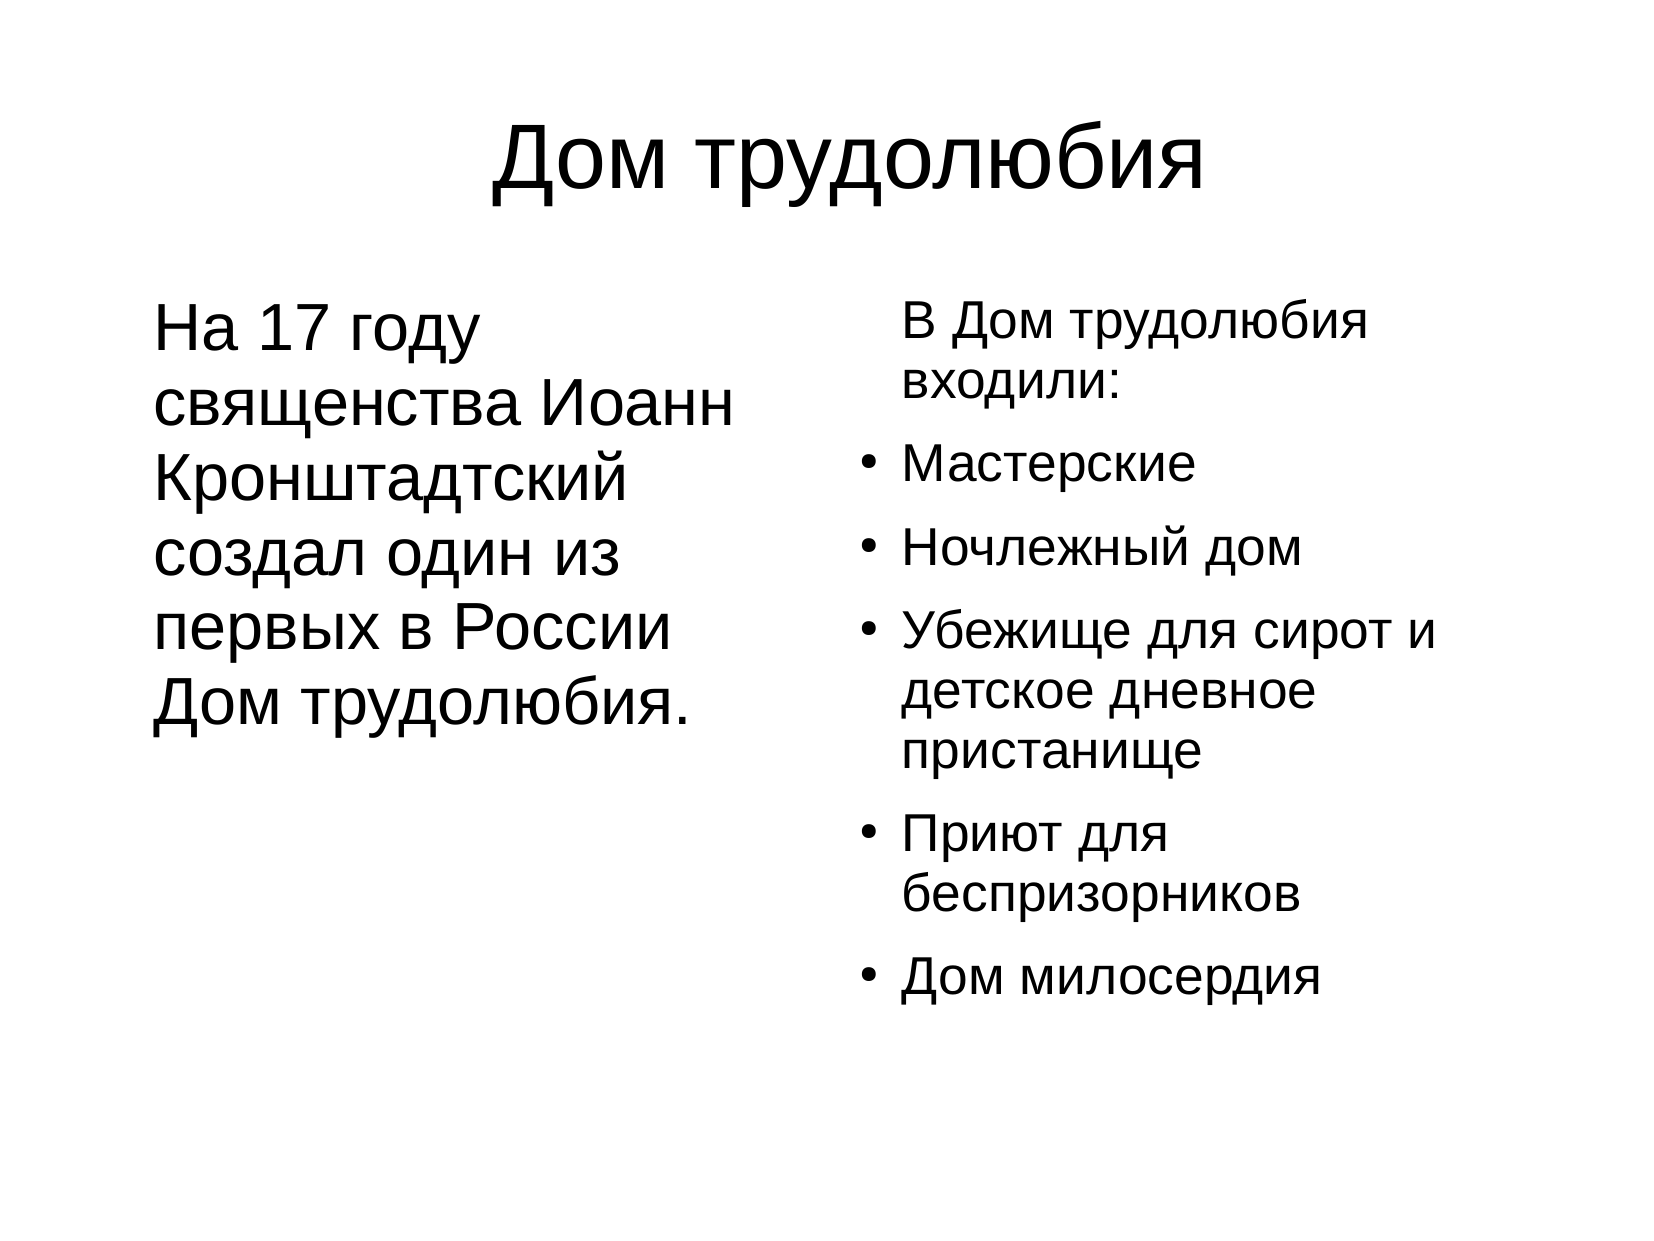

# Дом трудолюбия
На 17 году священства Иоанн Кронштадтский создал один из первых в России Дом трудолюбия.
В Дом трудолюбия входили:
Мастерские
Ночлежный дом
Убежище для сирот и детское дневное пристанище
Приют для беспризорников
Дом милосердия